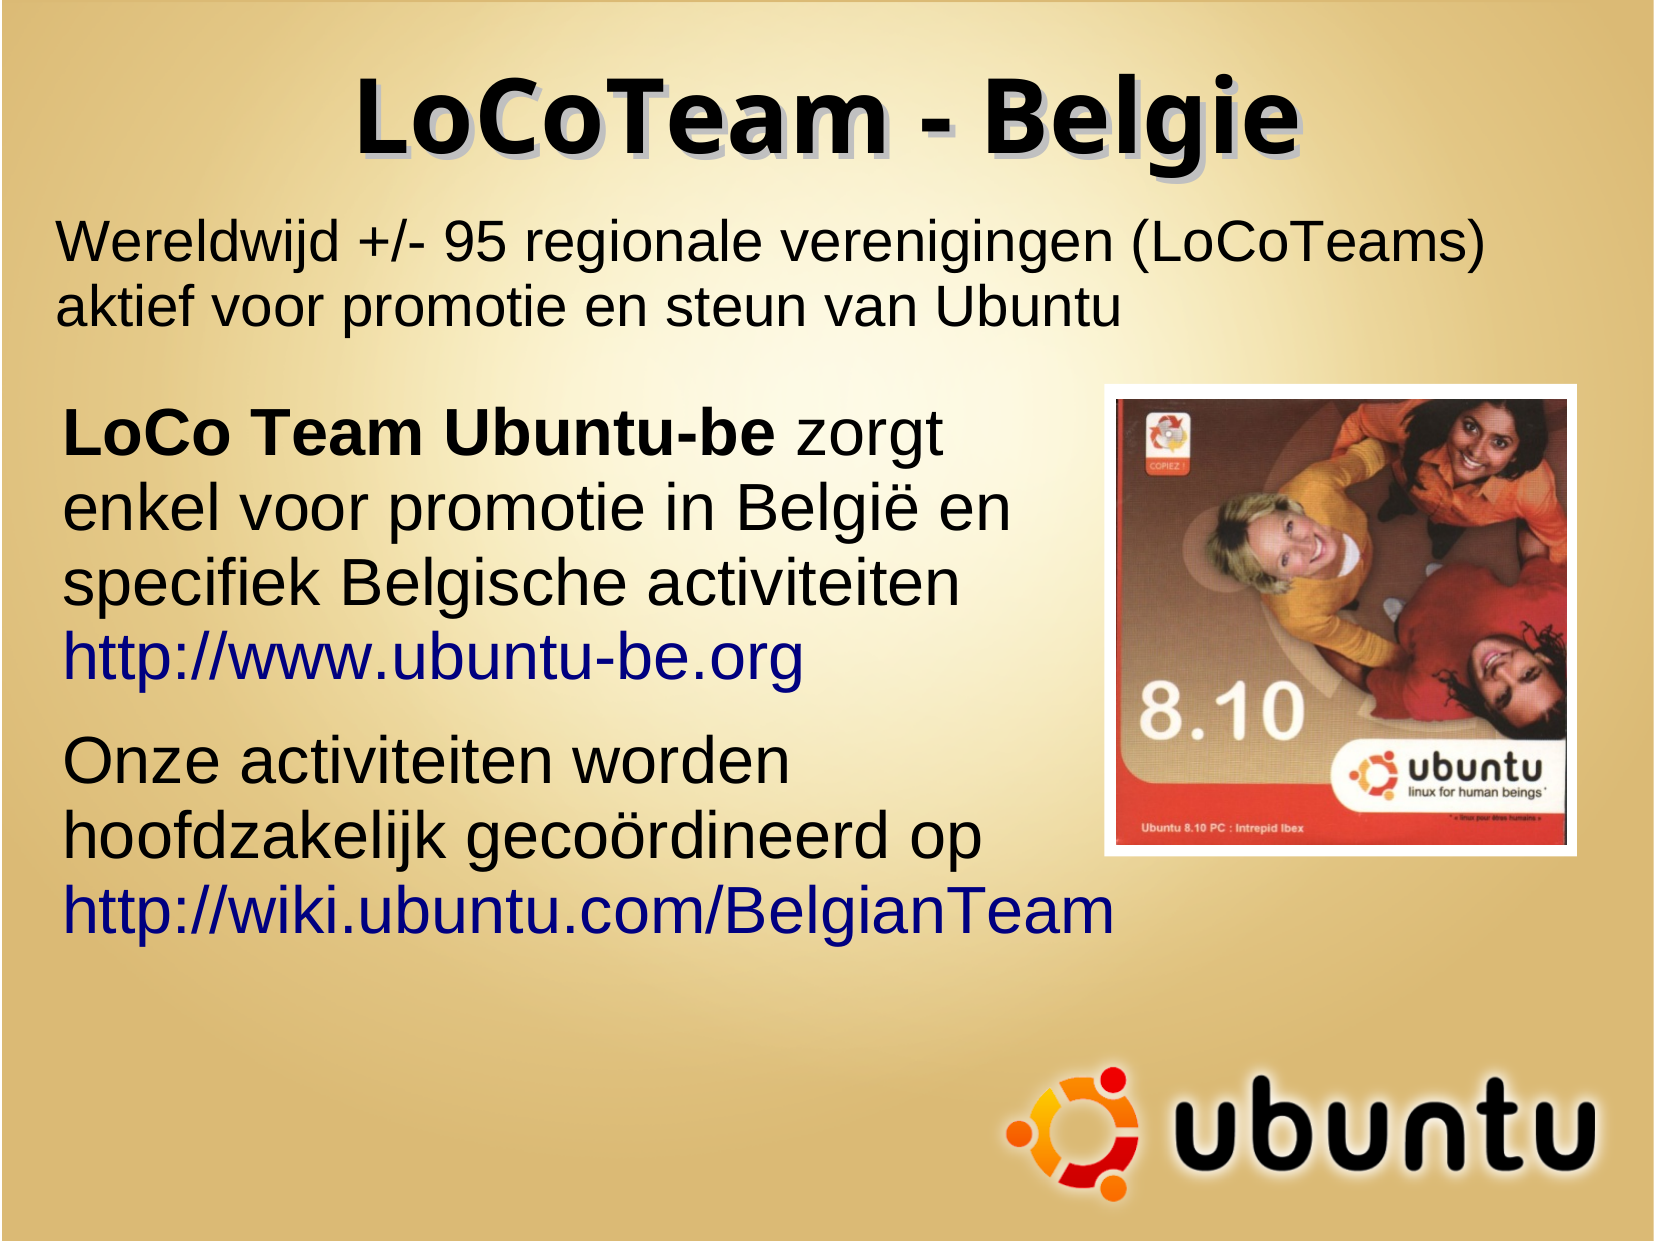

# LoCoTeam - Belgie
Wereldwijd +/- 95 regionale verenigingen (LoCoTeams)
aktief voor promotie en steun van Ubuntu
LoCo Team Ubuntu-be zorgt
enkel voor promotie in België en
specifiek Belgische activiteiten
http://www.ubuntu-be.org
Onze activiteiten worden
hoofdzakelijk gecoördineerd op http://wiki.ubuntu.com/BelgianTeam